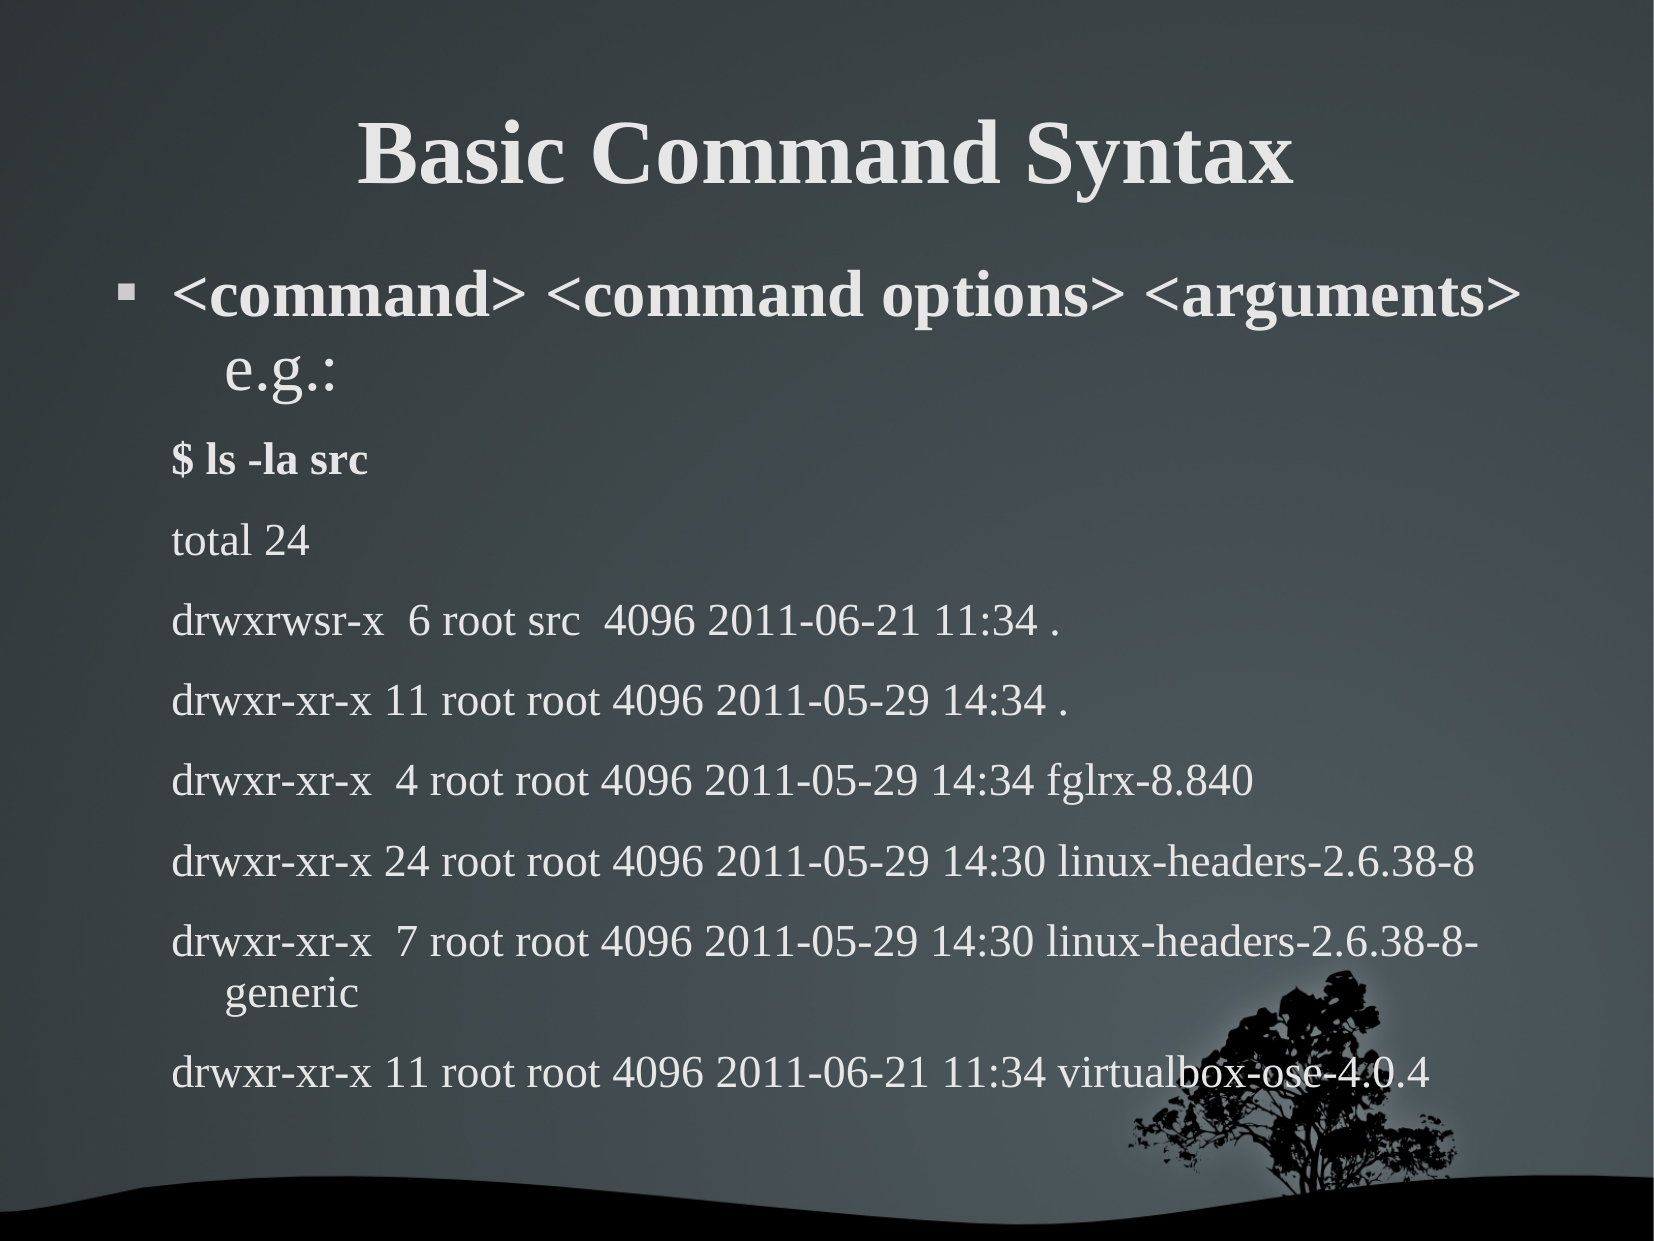

# Basic Command Syntax
<command> <command options> <arguments>
e.g.:
$ ls -la src
total 24
drwxrwsr-x 6 root src 4096 2011-06-21 11:34 .
drwxr-xr-x 11 root root 4096 2011-05-29 14:34 .
drwxr-xr-x 4 root root 4096 2011-05-29 14:34 fglrx-8.840
drwxr-xr-x 24 root root 4096 2011-05-29 14:30 linux-headers-2.6.38-8
drwxr-xr-x 7 root root 4096 2011-05-29 14:30 linux-headers-2.6.38-8-generic
drwxr-xr-x 11 root root 4096 2011-06-21 11:34 virtualbox-ose-4.0.4